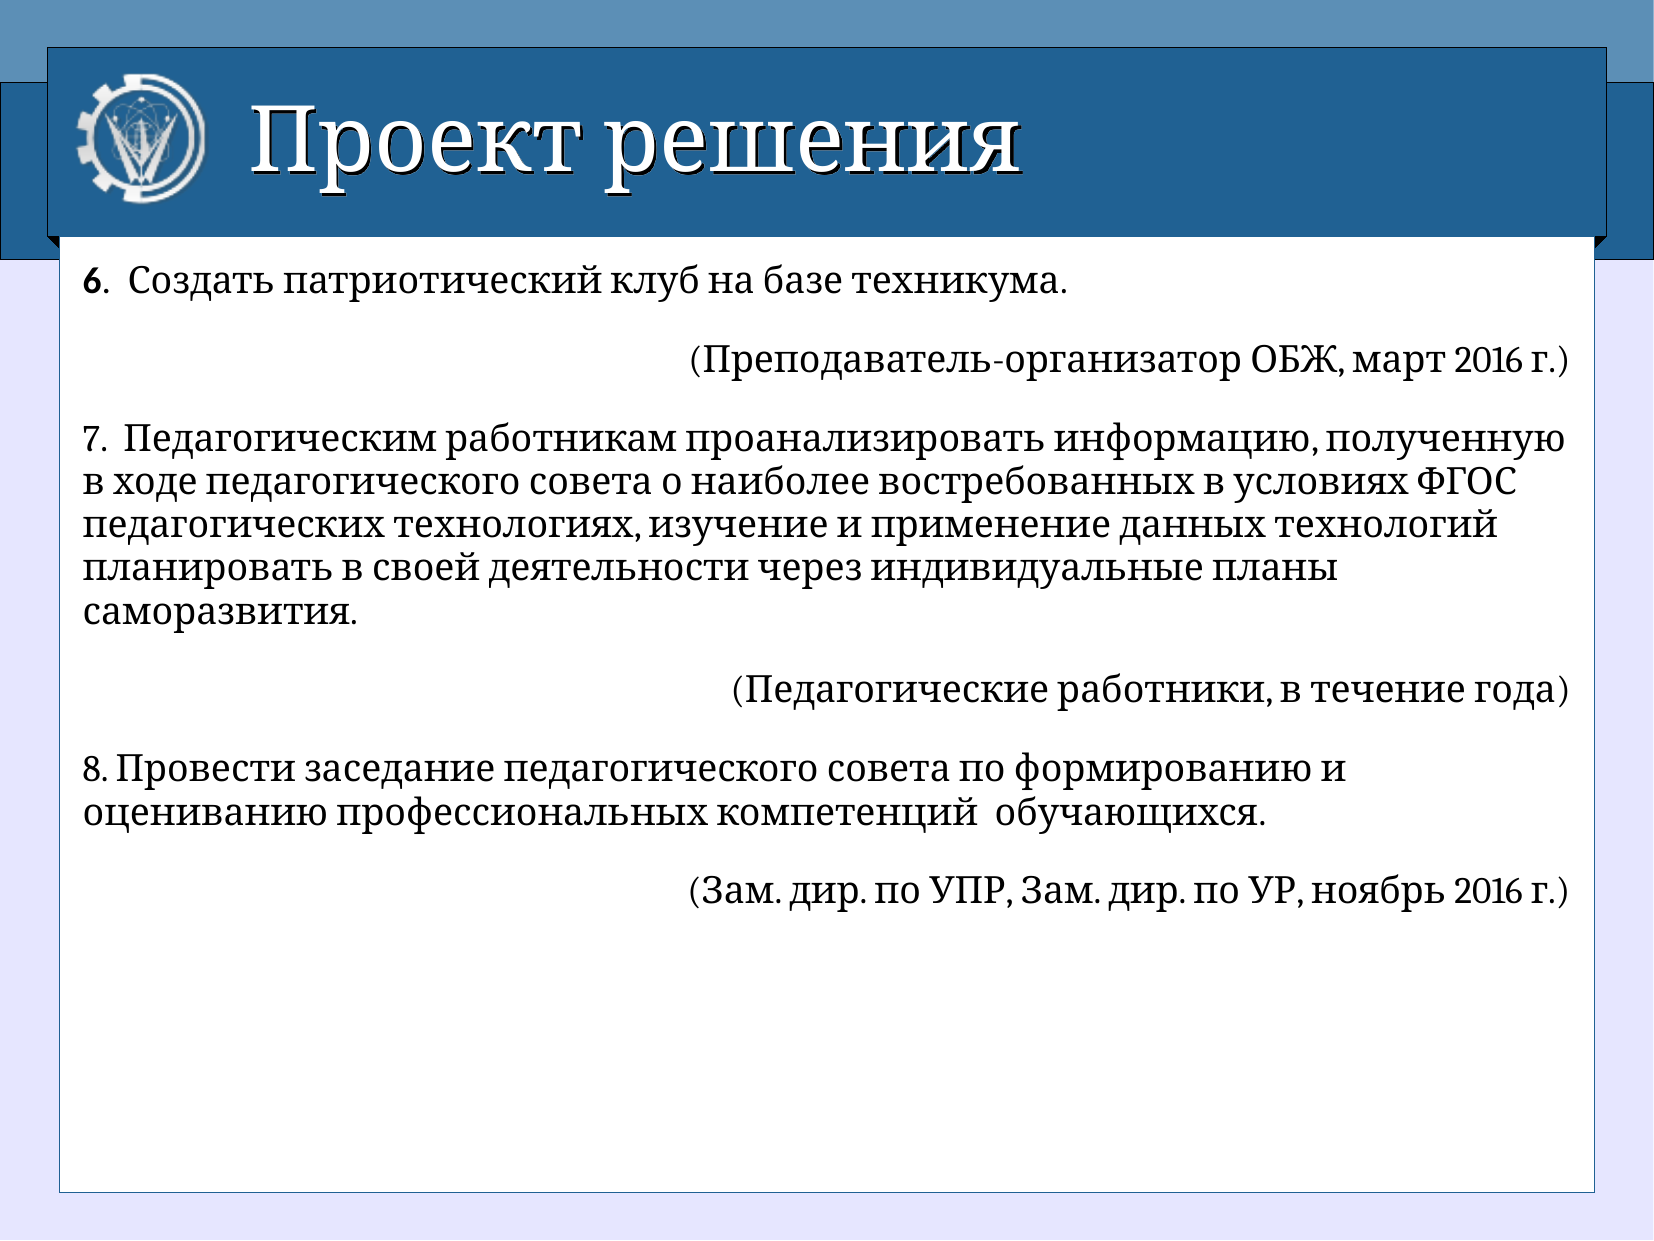

# Проект решения
6. Создать патриотический клуб на базе техникума.
(Преподаватель-организатор ОБЖ, март 2016 г.)
7. Педагогическим работникам проанализировать информацию, полученную в ходе педагогического совета о наиболее востребованных в условиях ФГОС педагогических технологиях, изучение и применение данных технологий планировать в своей деятельности через индивидуальные планы саморазвития.
(Педагогические работники, в течение года)
8. Провести заседание педагогического совета по формированию и оцениванию профессиональных компетенций обучающихся.
 (Зам. дир. по УПР, Зам. дир. по УР, ноябрь 2016 г.)